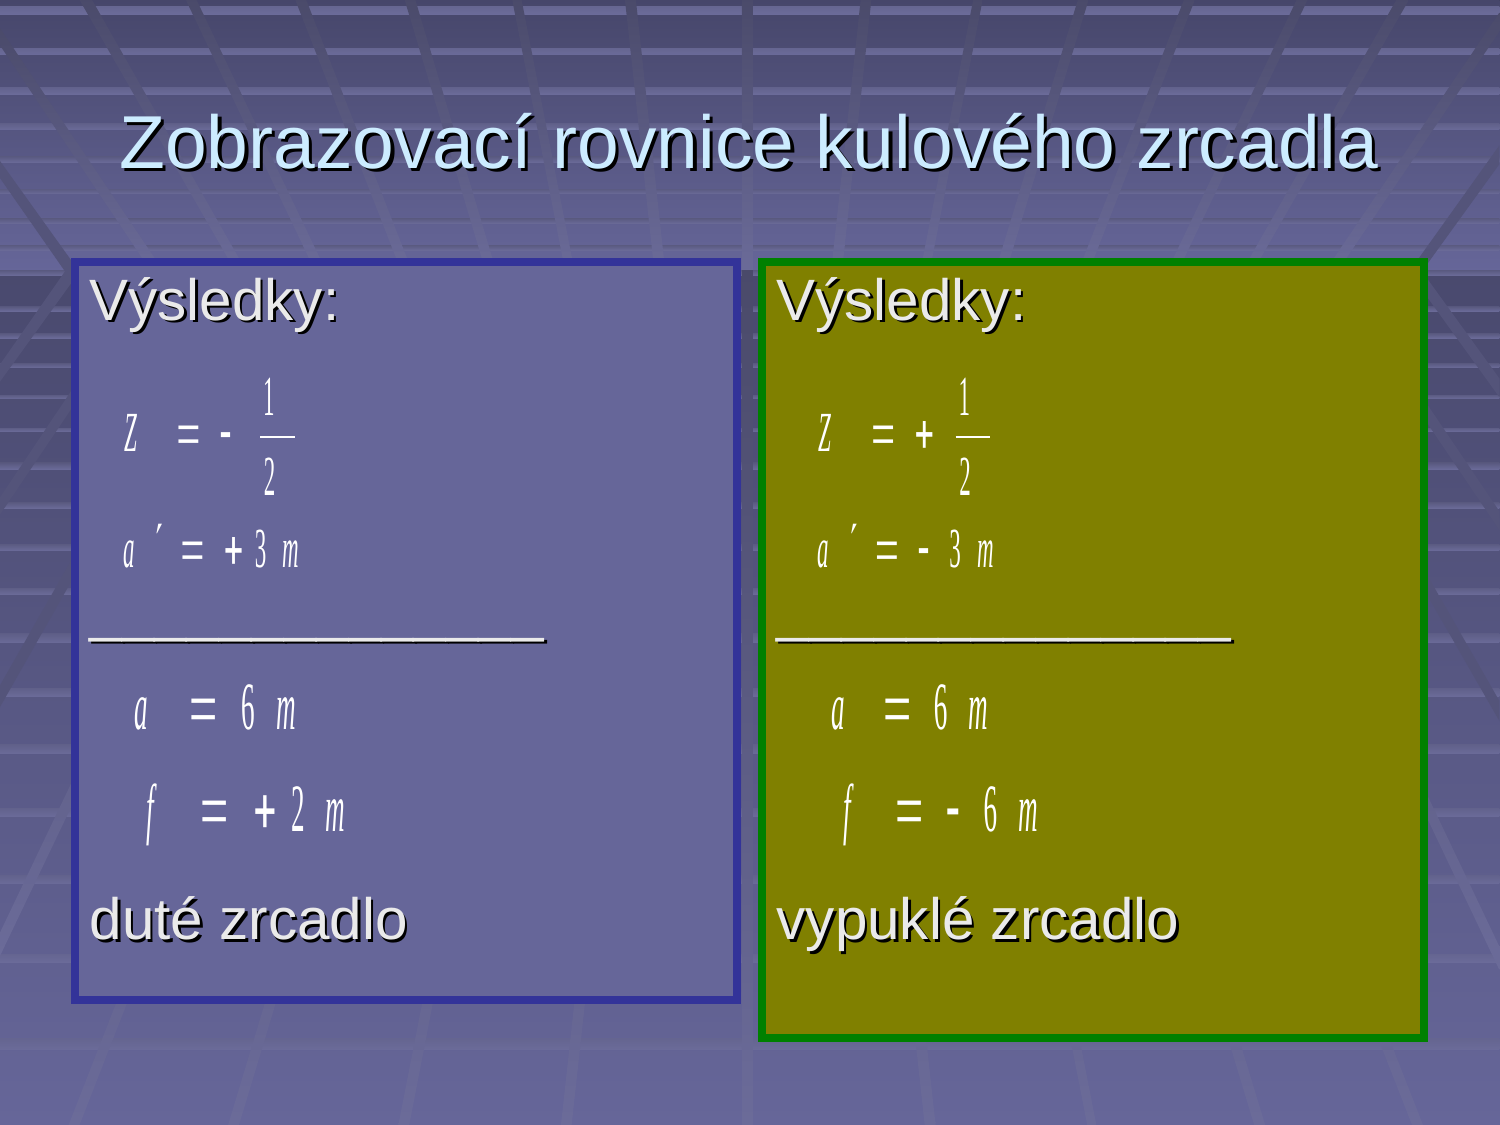

# Zobrazovací rovnice kulového zrcadla
Výsledky:
______________
duté zrcadlo
Výsledky:
______________
vypuklé zrcadlo